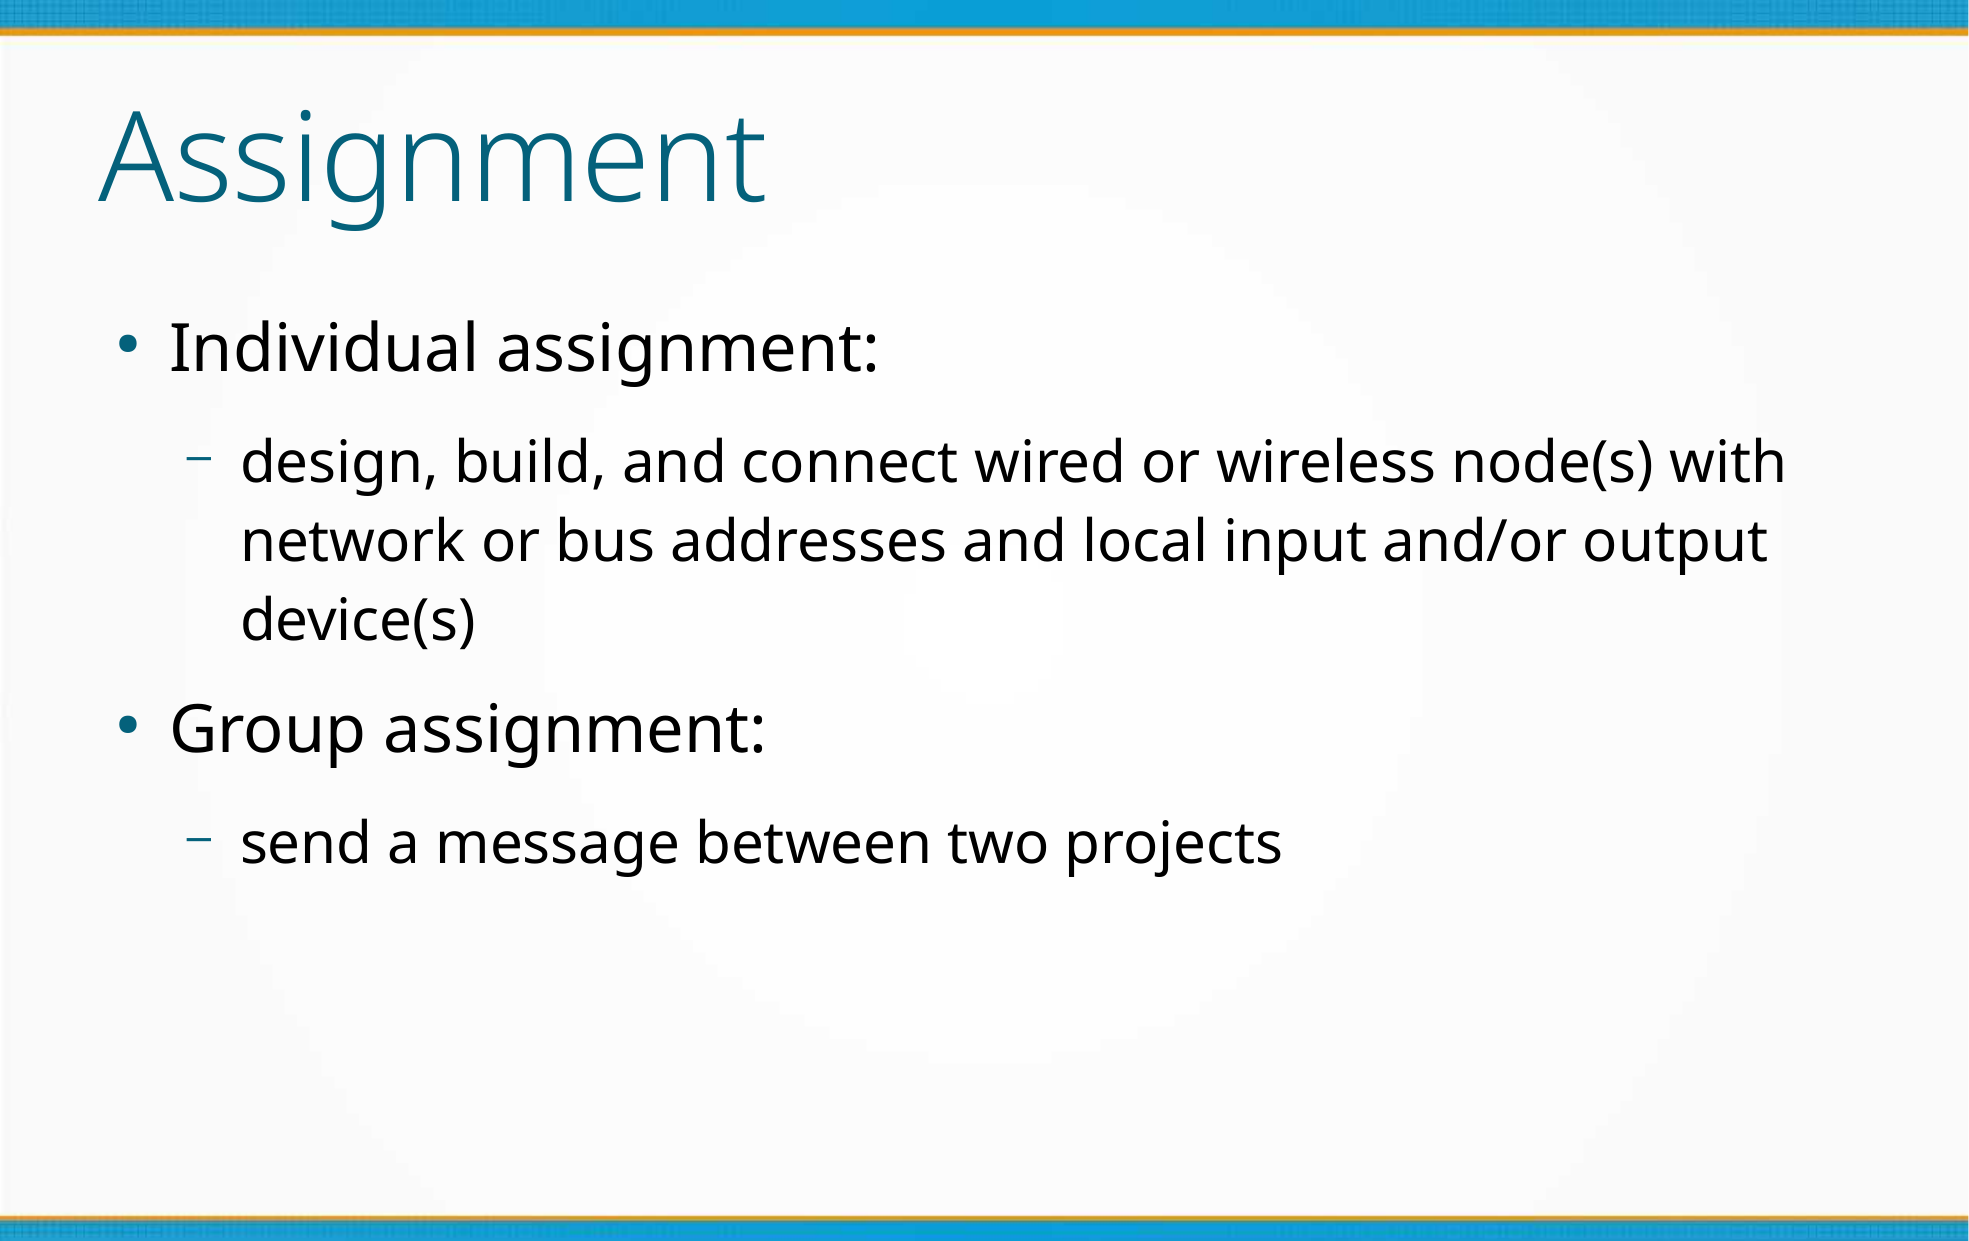

# Assignment
Individual assignment:
design, build, and connect wired or wireless node(s) with network or bus addresses and local input and/or output device(s)
Group assignment:
send a message between two projects